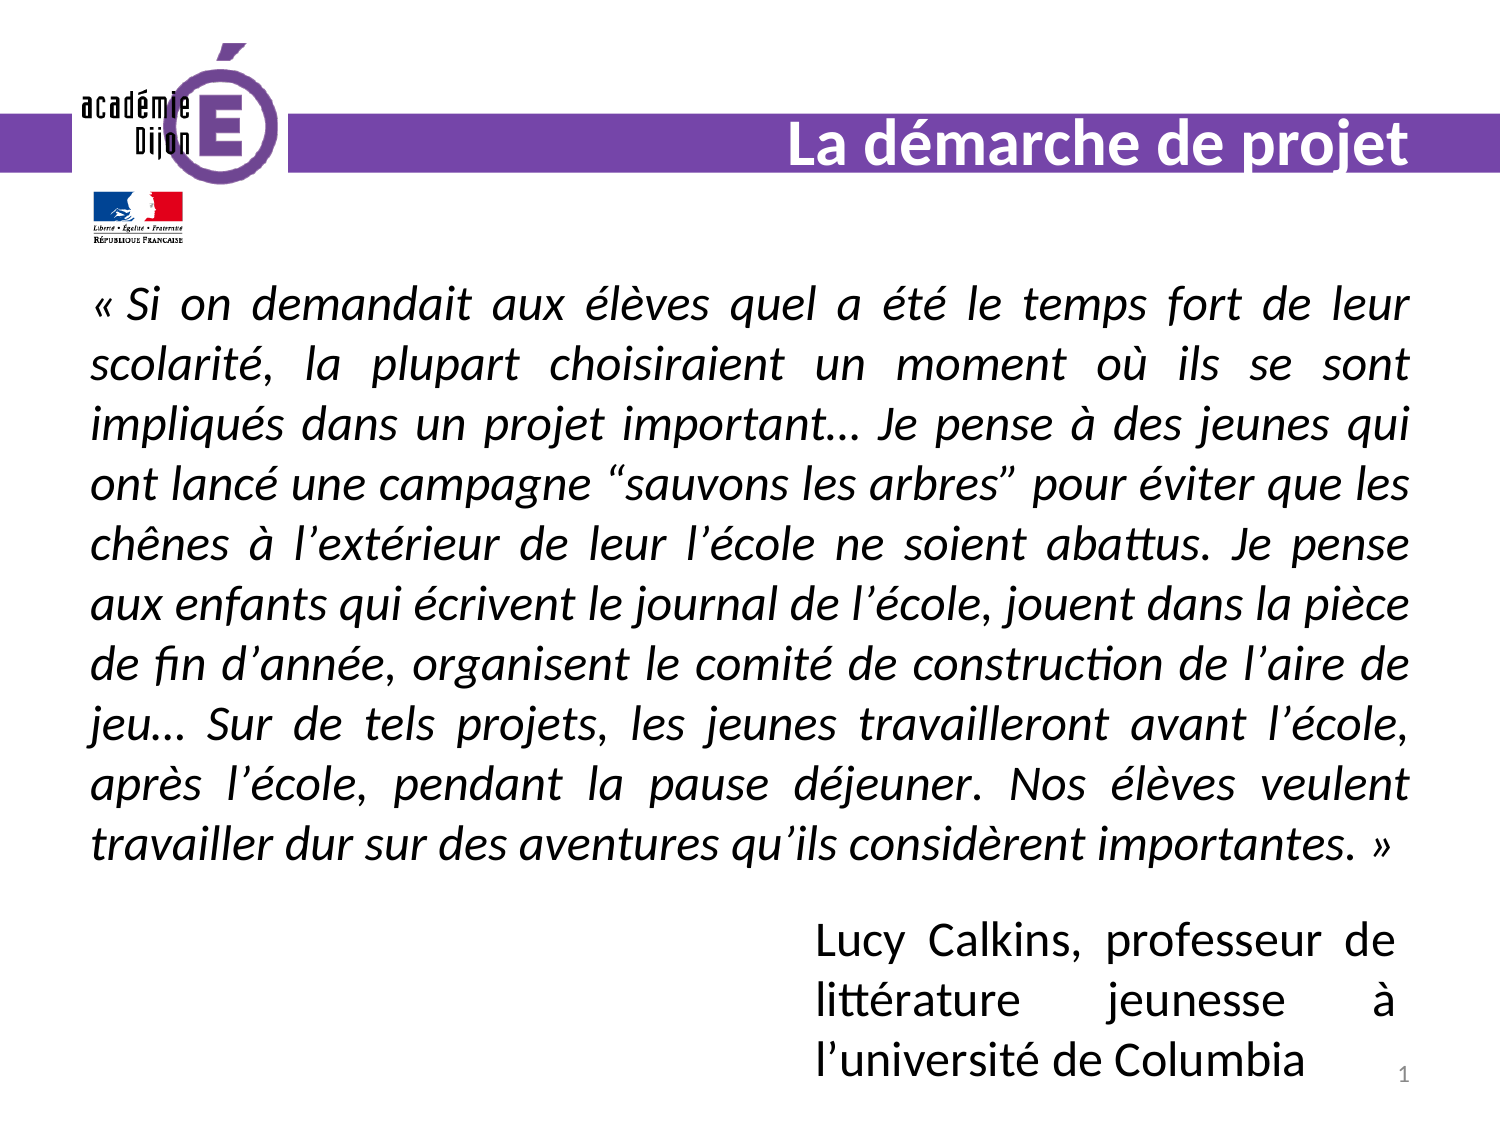

# La démarche de projet
« Si on demandait aux élèves quel a été le temps fort de leur scolarité, la plupart choisiraient un moment où ils se sont impliqués dans un projet important… Je pense à des jeunes qui ont lancé une campagne “sauvons les arbres” pour éviter que les chênes à l’extérieur de leur l’école ne soient abattus. Je pense aux enfants qui écrivent le journal de l’école, jouent dans la pièce de fin d’année, organisent le comité de construction de l’aire de jeu… Sur de tels projets, les jeunes travailleront avant l’école, après l’école, pendant la pause déjeuner. Nos élèves veulent travailler dur sur des aventures qu’ils considèrent importantes. »
Lucy Calkins, professeur de littérature jeunesse à l’université de Columbia